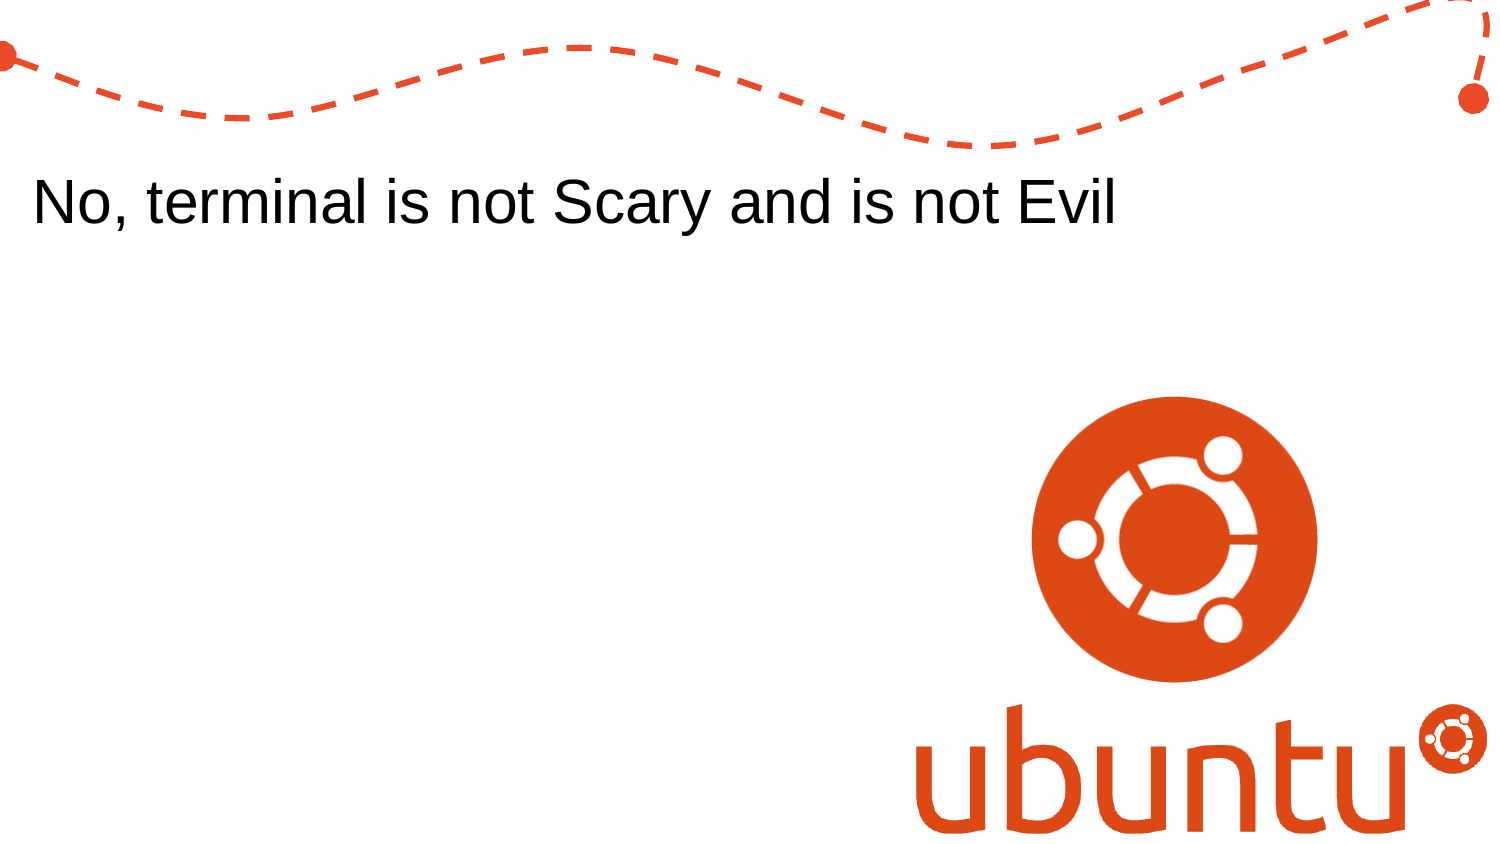

# No, terminal is not Scary and is not Evil